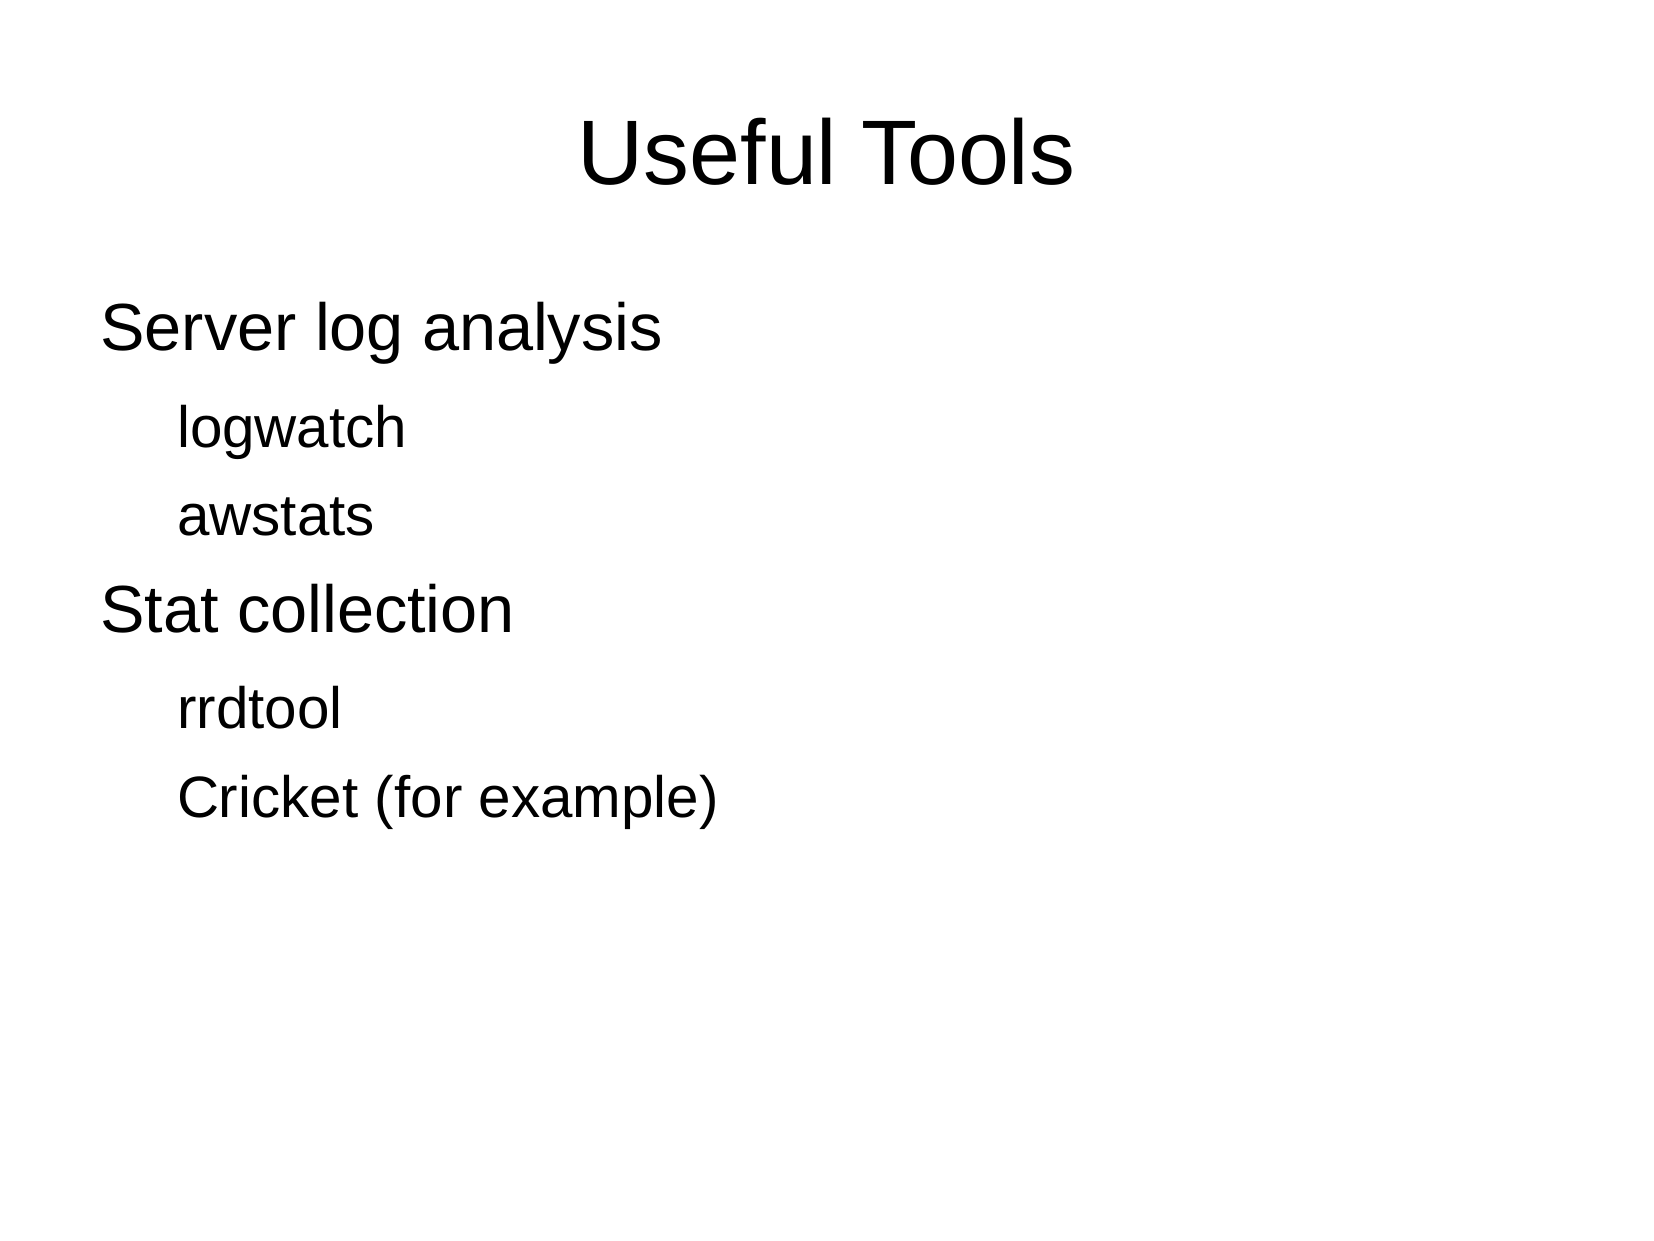

# Useful Tools
Server log analysis
logwatch
awstats
Stat collection
rrdtool
Cricket (for example)